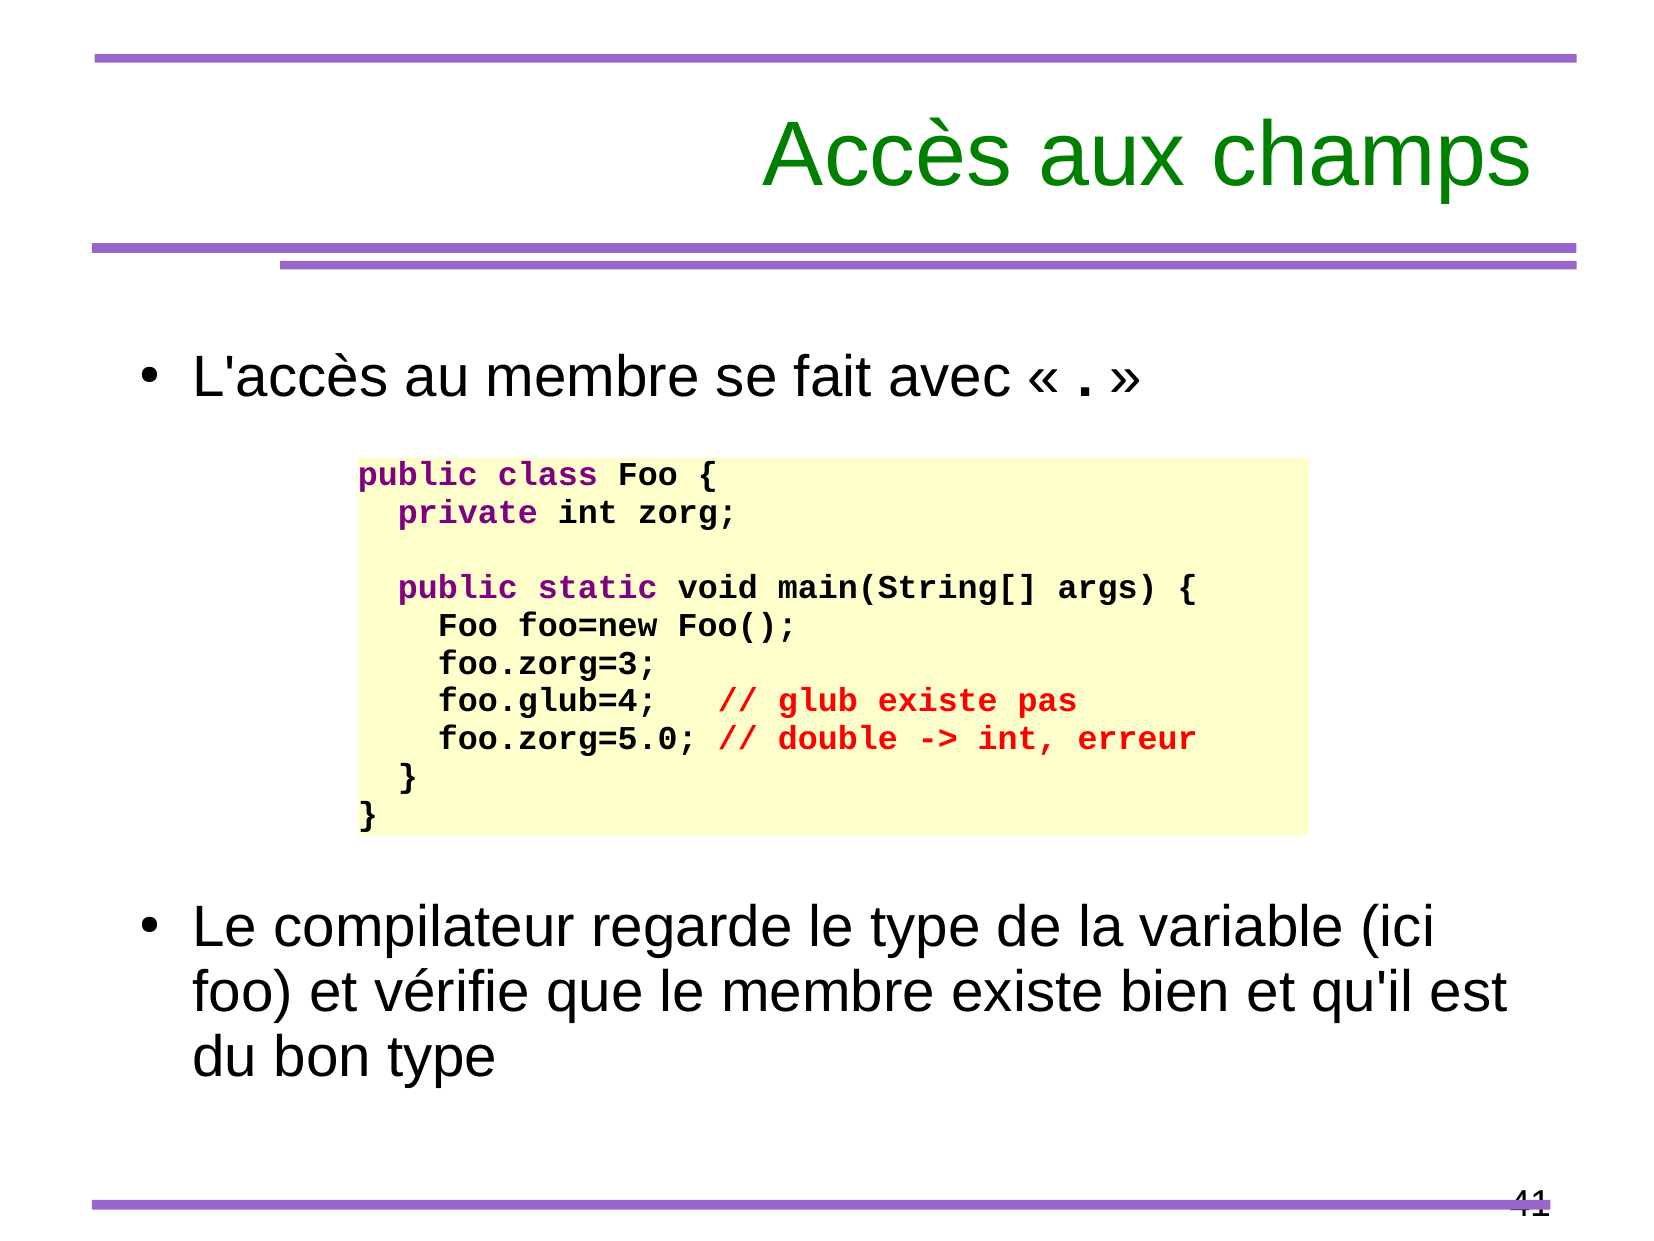

# Accès aux champs
L'accès au membre se fait avec « . »
Le compilateur regarde le type de la variable (ici foo) et vérifie que le membre existe bien et qu'il est du bon type
public class Foo {
 private int zorg;
 public static void main(String[] args) {
 Foo foo=new Foo();
 foo.zorg=3;
 foo.glub=4; // glub existe pas
 foo.zorg=5.0; // double -> int, erreur
 }
}